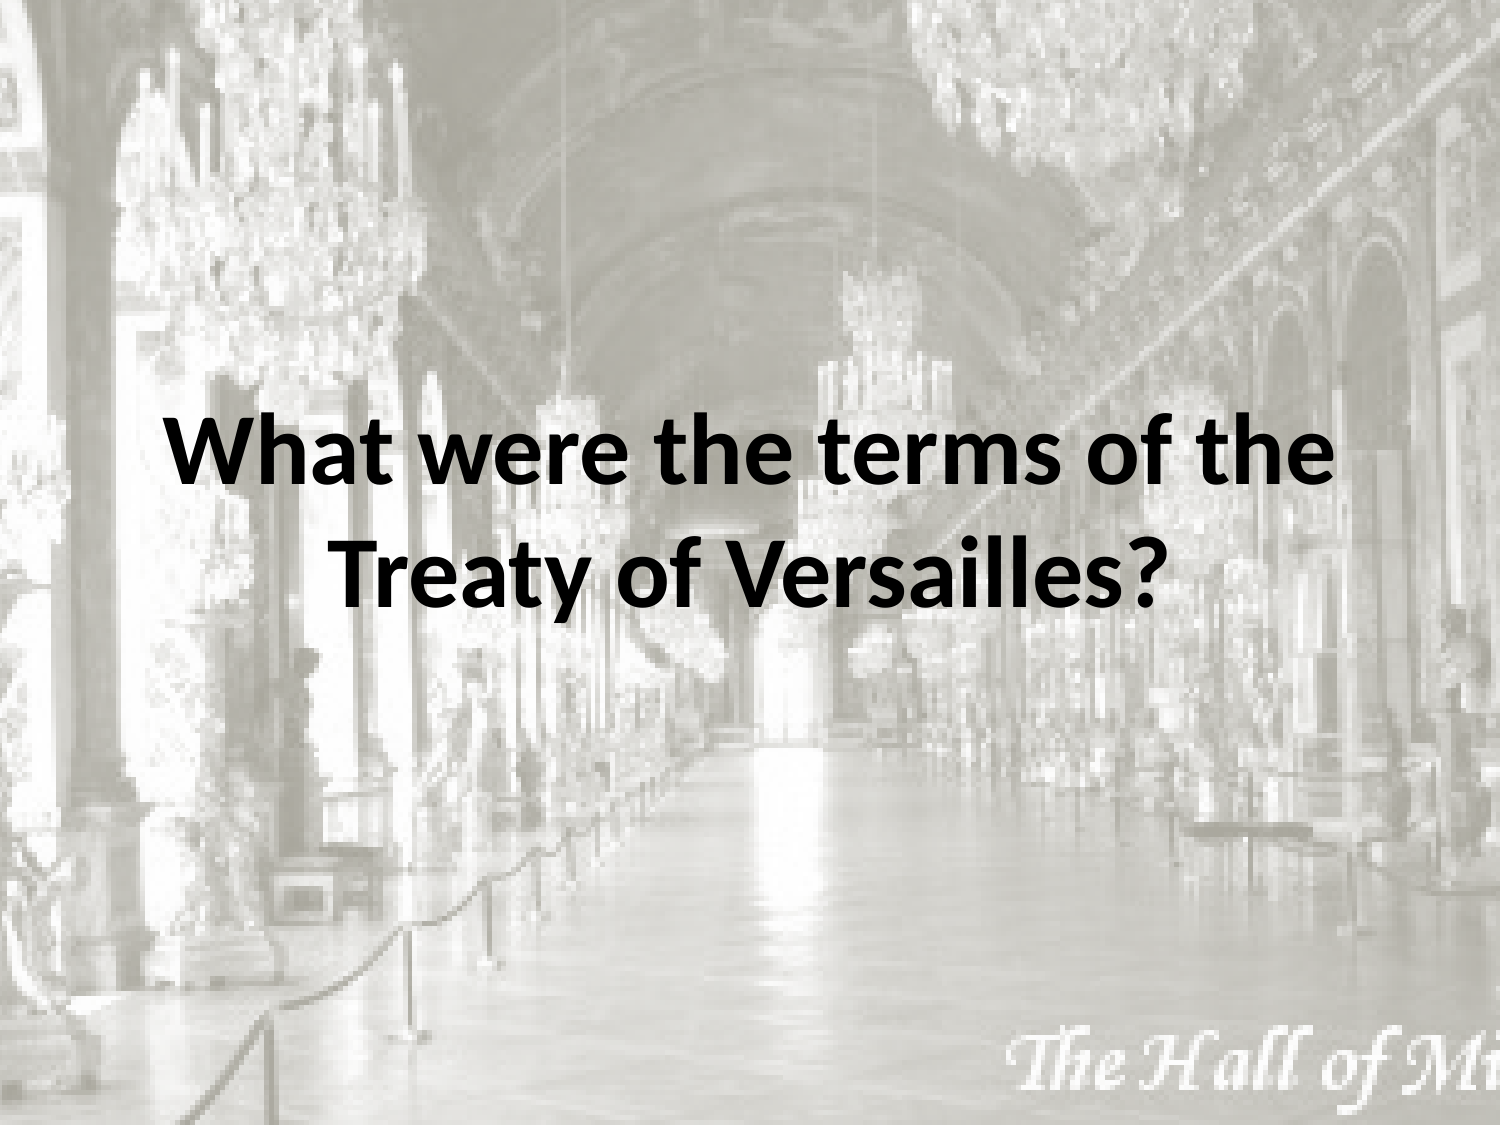

# What were the terms of the Treaty of Versailles?